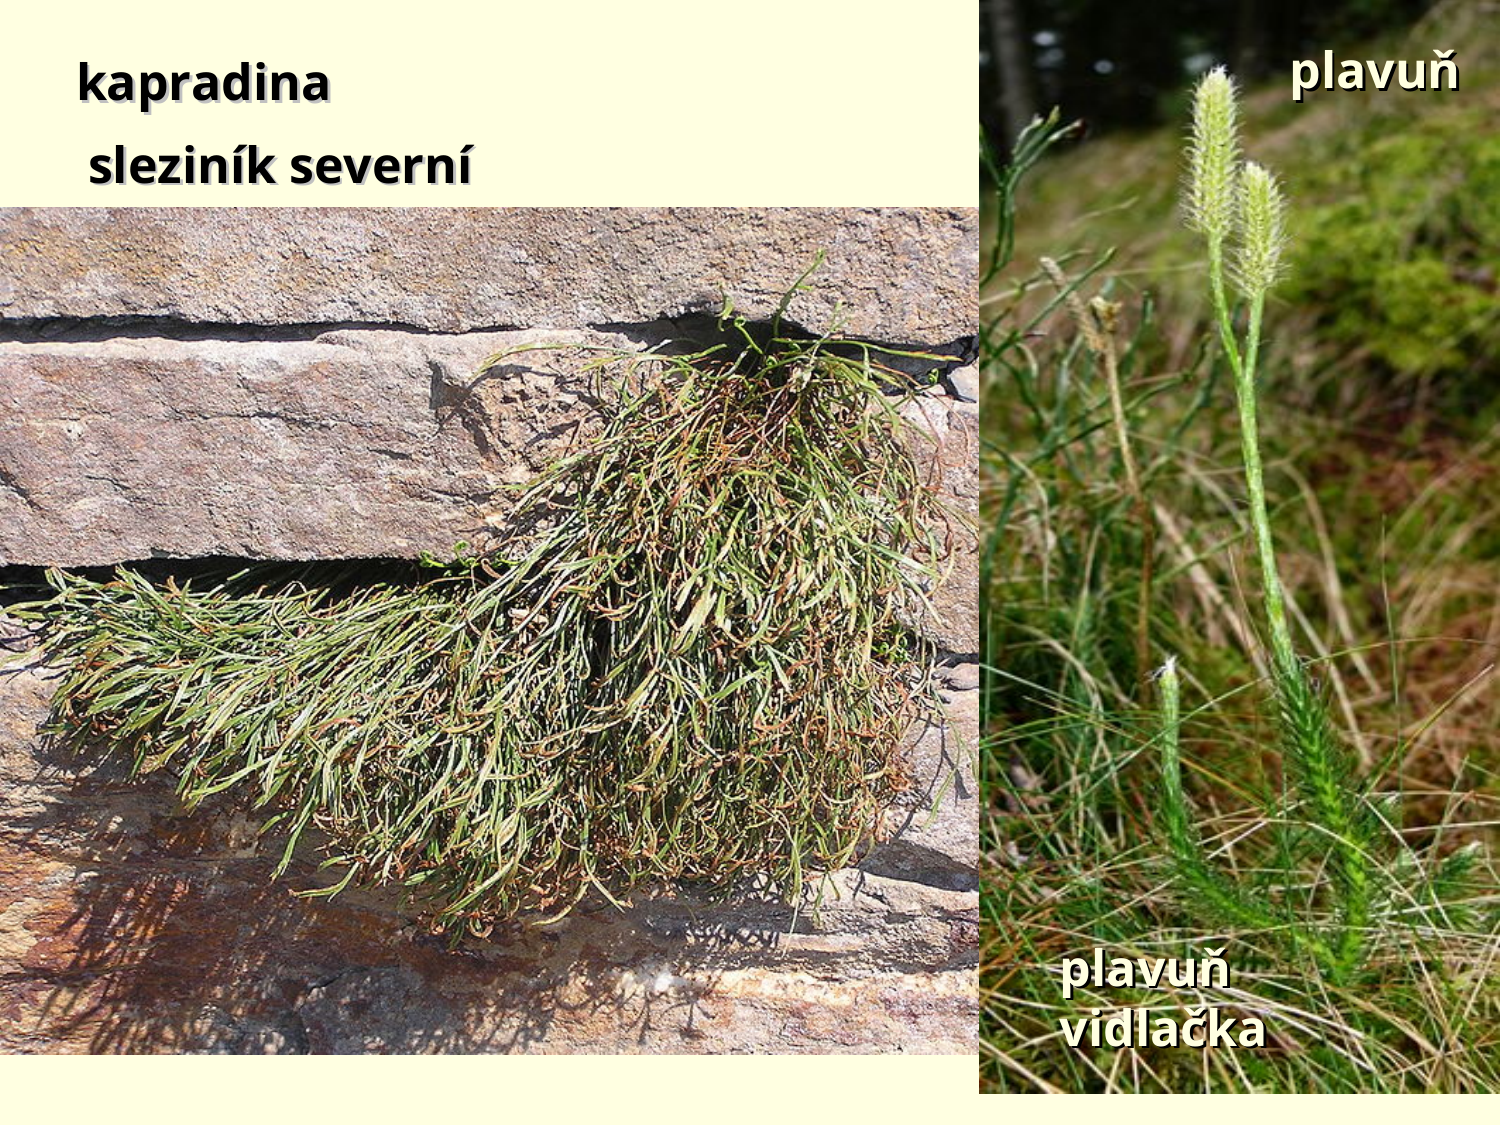

plavuň
kapradina
#
sleziník severní
plavuň vidlačka